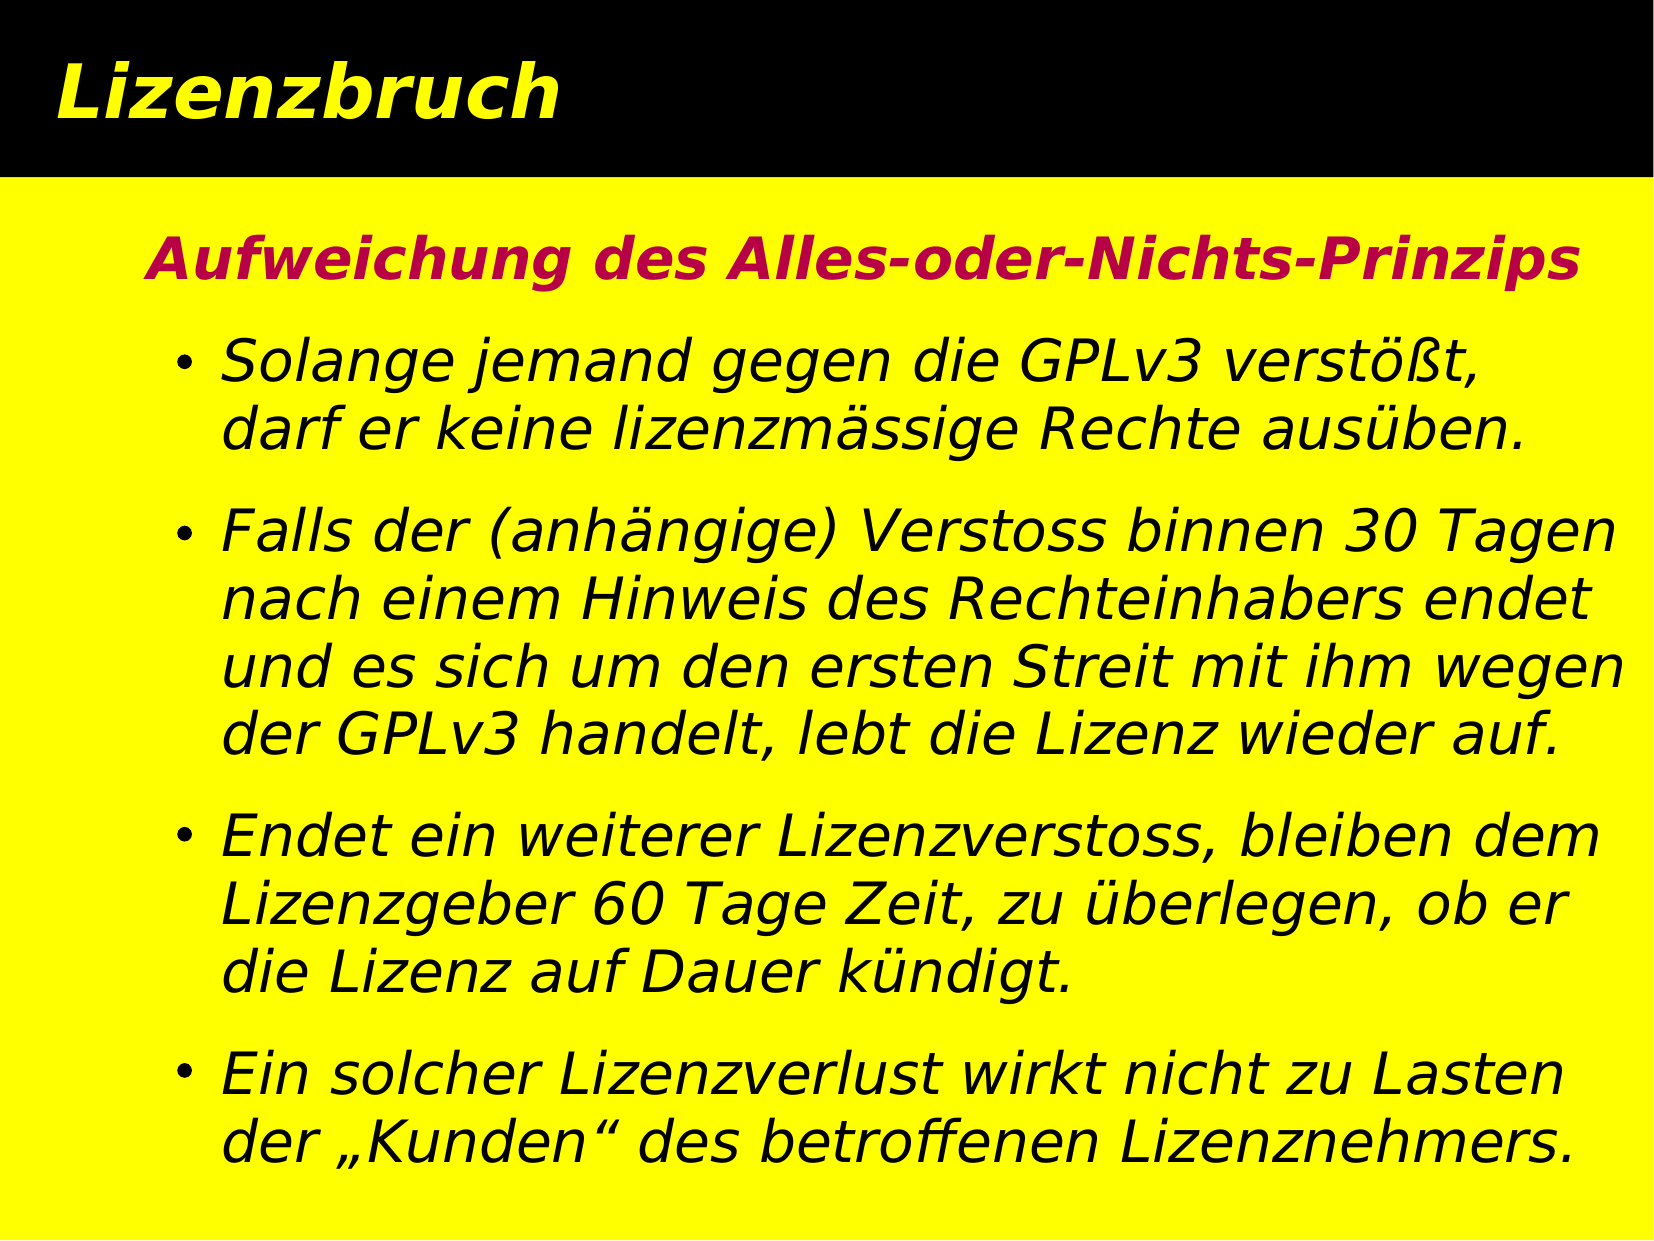

Lizenzbruch
Aufweichung des Alles-oder-Nichts-Prinzips
	Solange jemand gegen die GPLv3 verstößt,
	darf er keine lizenzmässige Rechte ausüben.
	Falls der (anhängige) Verstoss binnen 30 Tagen
	nach einem Hinweis des Rechteinhabers endet
	und es sich um den ersten Streit mit ihm wegen
	der GPLv3 handelt, lebt die Lizenz wieder auf.
	Endet ein weiterer Lizenzverstoss, bleiben dem
	Lizenzgeber 60 Tage Zeit, zu überlegen, ob er
	die Lizenz auf Dauer kündigt.
	Ein solcher Lizenzverlust wirkt nicht zu Lasten
	der „Kunden“ des betroffenen Lizenznehmers.